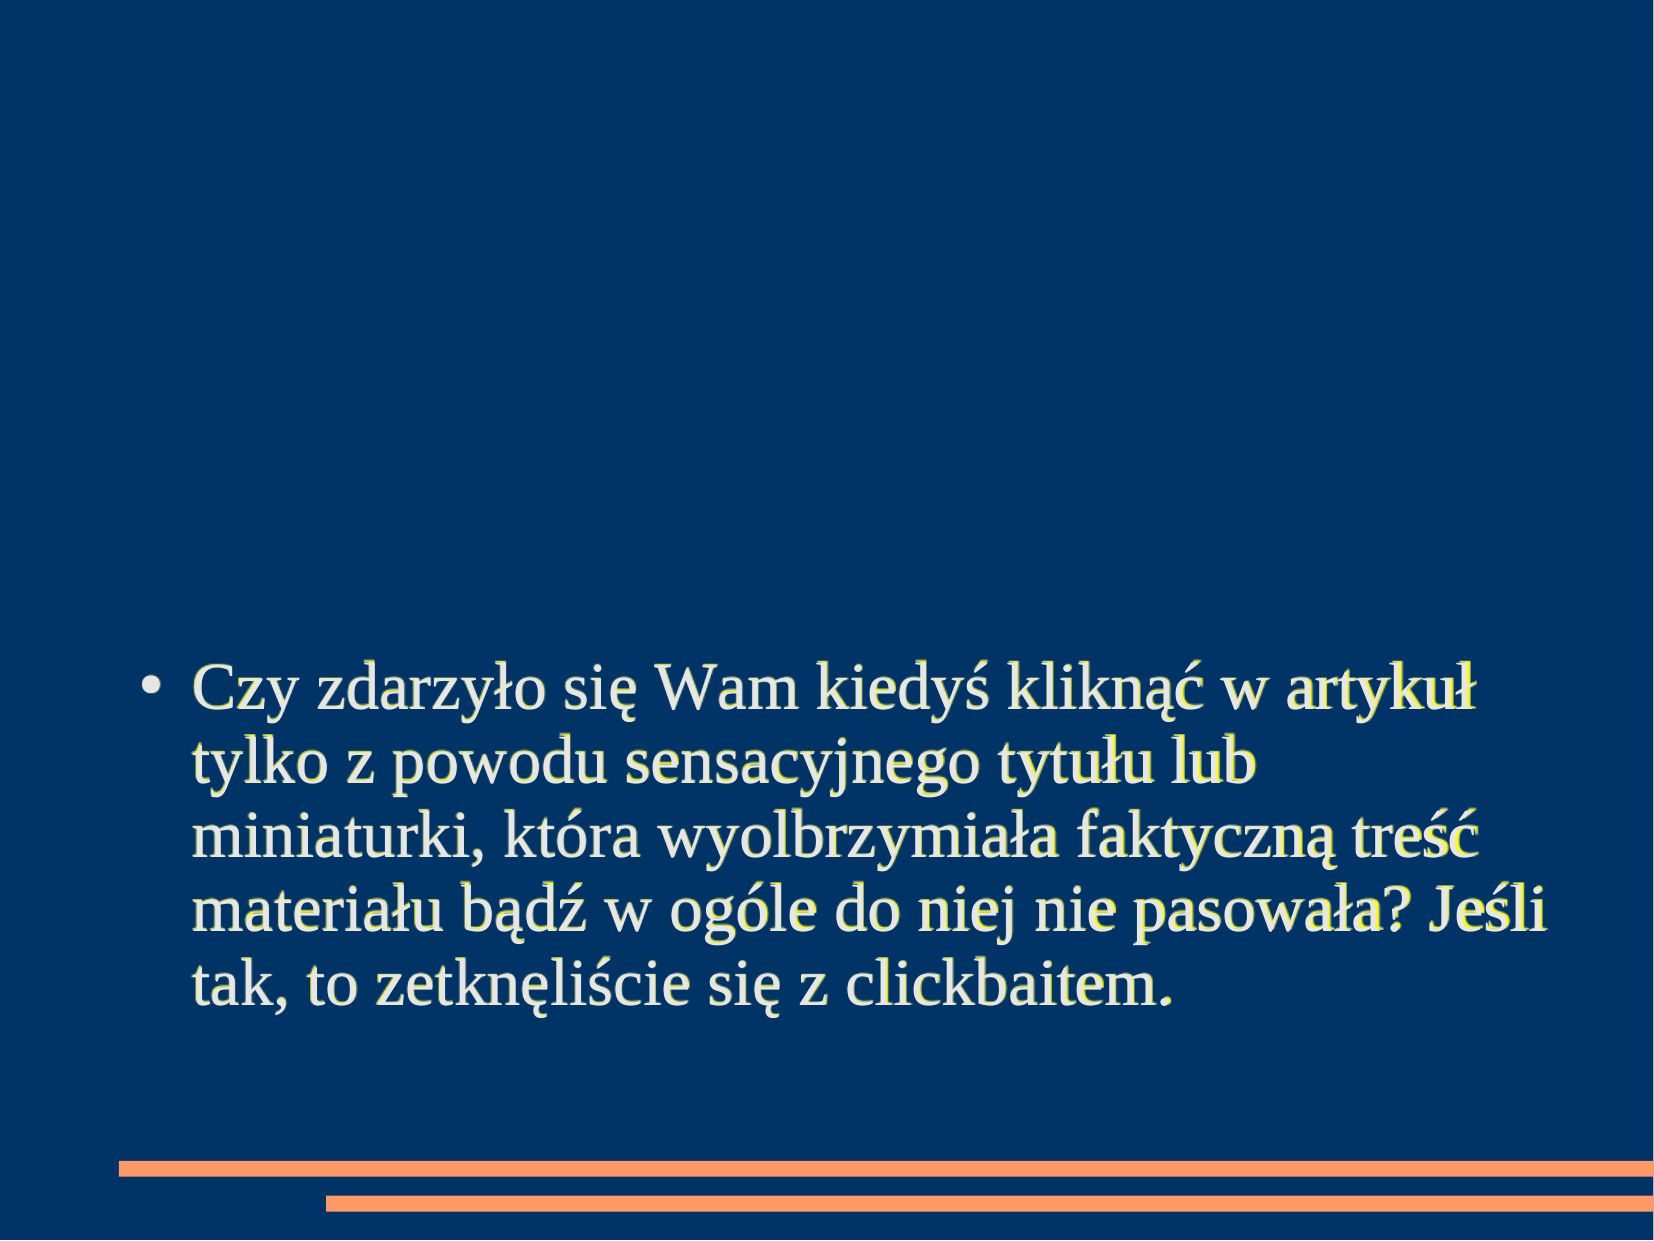

#
Czy zdarzyło się Wam kiedyś kliknąć w artykuł tylko z powodu sensacyjnego tytułu lub miniaturki, która wyolbrzymiała faktyczną treść materiału bądź w ogóle do niej nie pasowała? Jeśli tak, to zetknęliście się z clickbaitem.